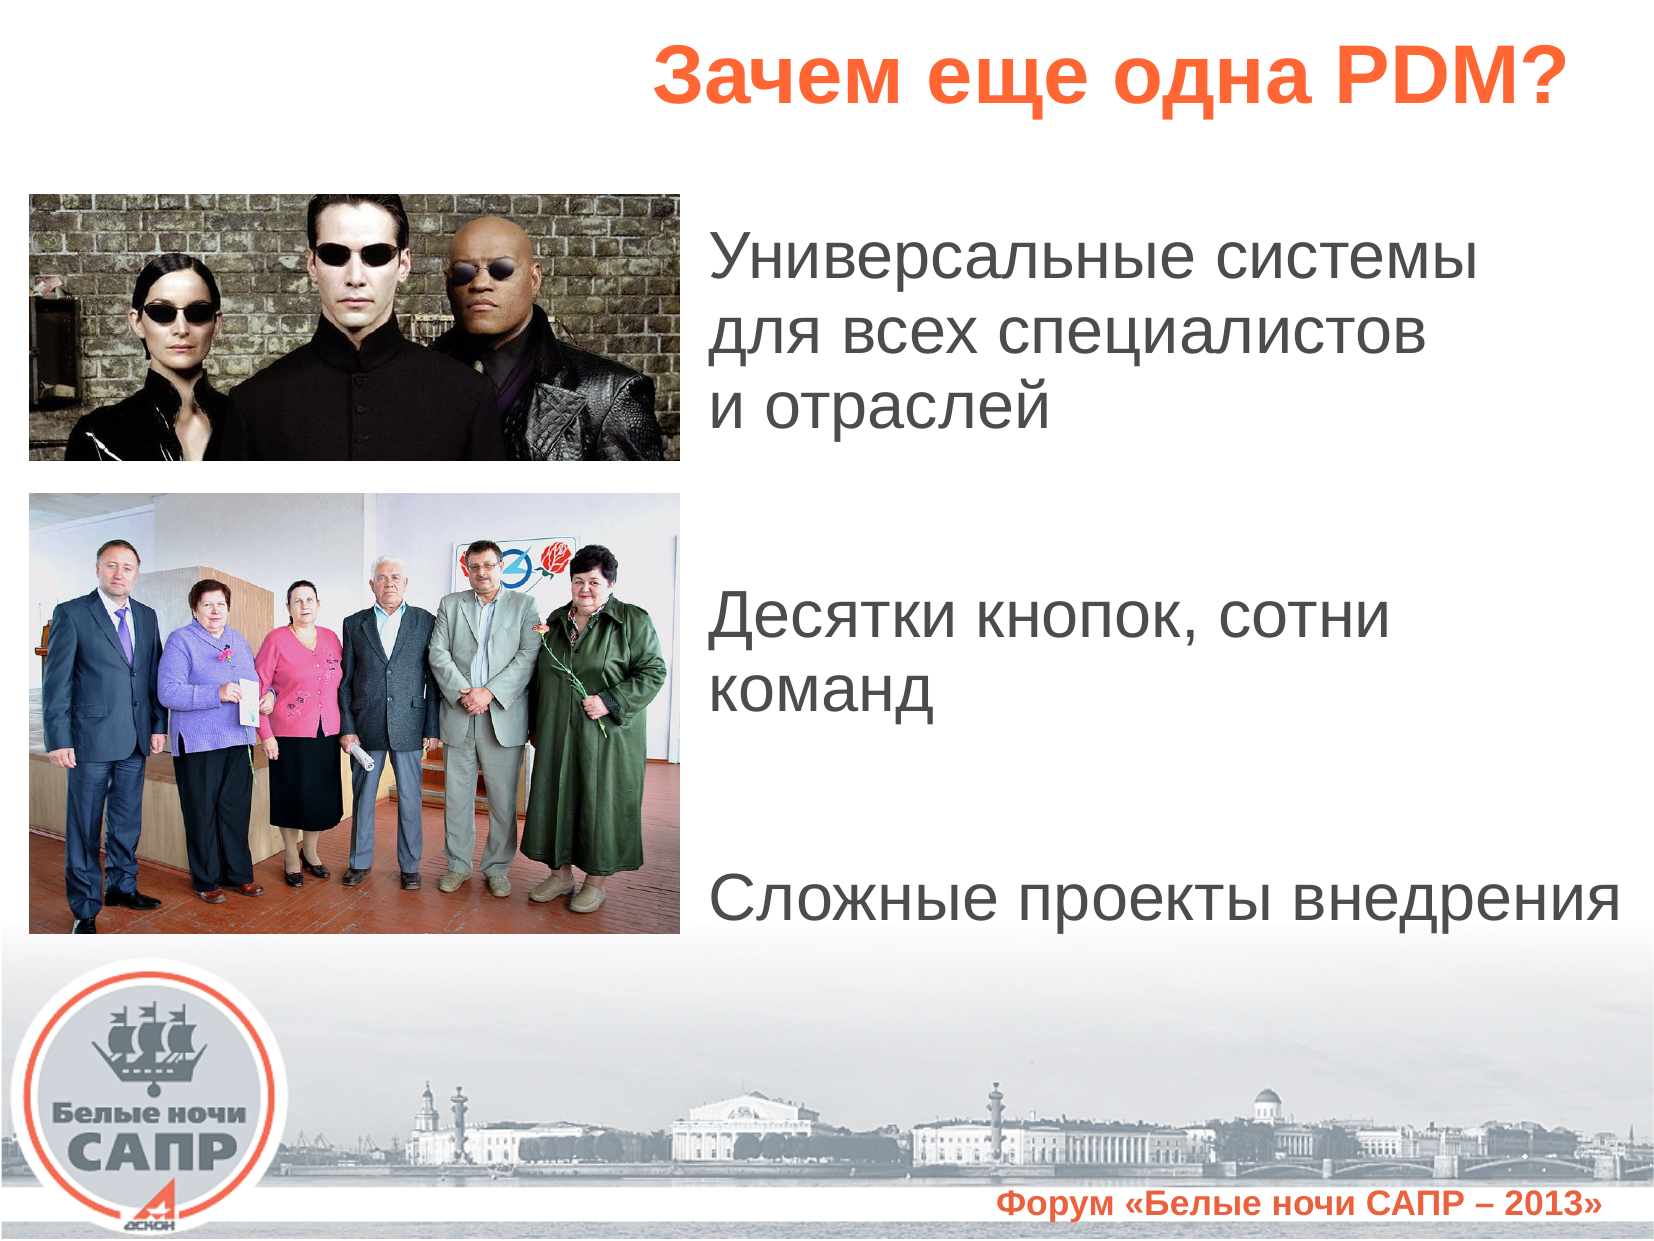

# Зачем еще одна PDM?
Универсальные системы
для всех специалистов
и отраслей
Десятки кнопок, сотни команд
Сложные проекты внедрения